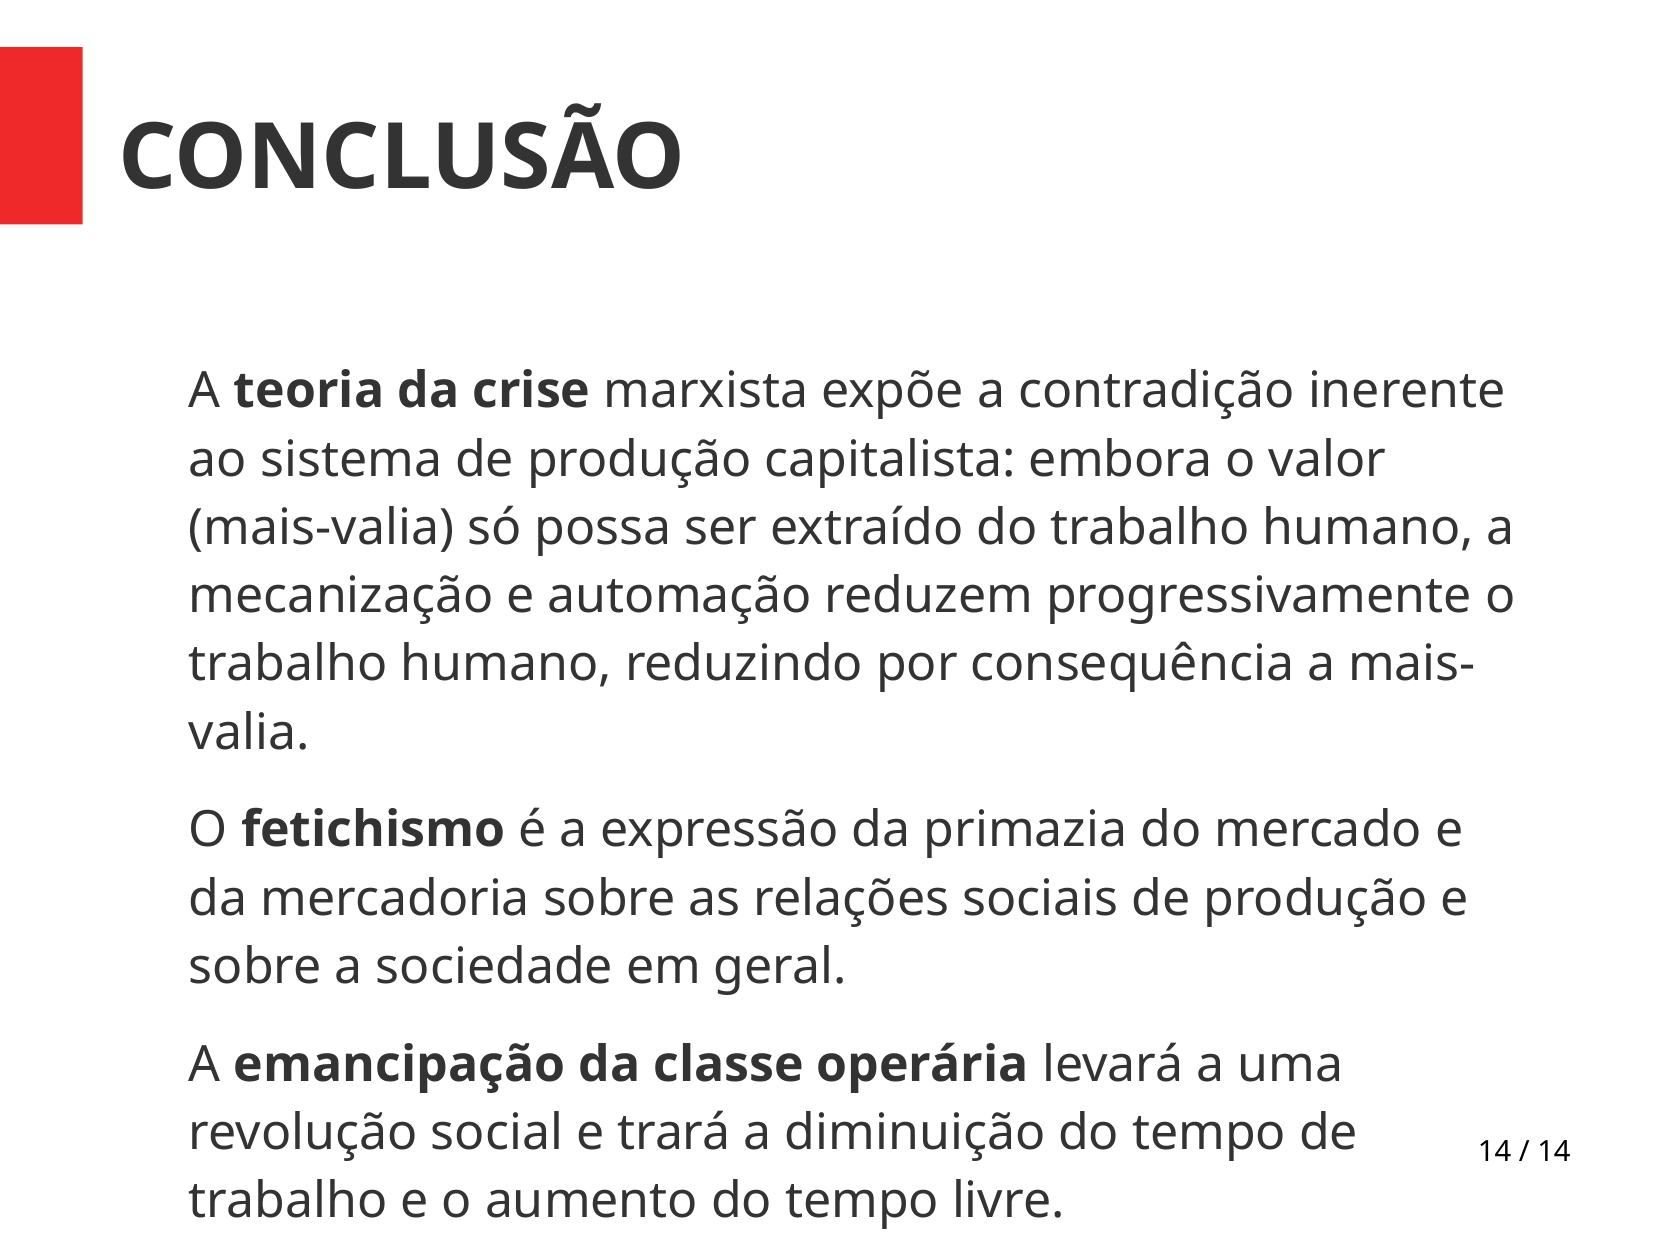

# CONCLUSÃO
A teoria da crise marxista expõe a contradição inerente ao sistema de produção capitalista: embora o valor (mais-valia) só possa ser extraído do trabalho humano, a mecanização e automação reduzem progressivamente o trabalho humano, reduzindo por consequência a mais-valia.
O fetichismo é a expressão da primazia do mercado e da mercadoria sobre as relações sociais de produção e sobre a sociedade em geral.
A emancipação da classe operária levará a uma revolução social e trará a diminuição do tempo de trabalho e o aumento do tempo livre.
14